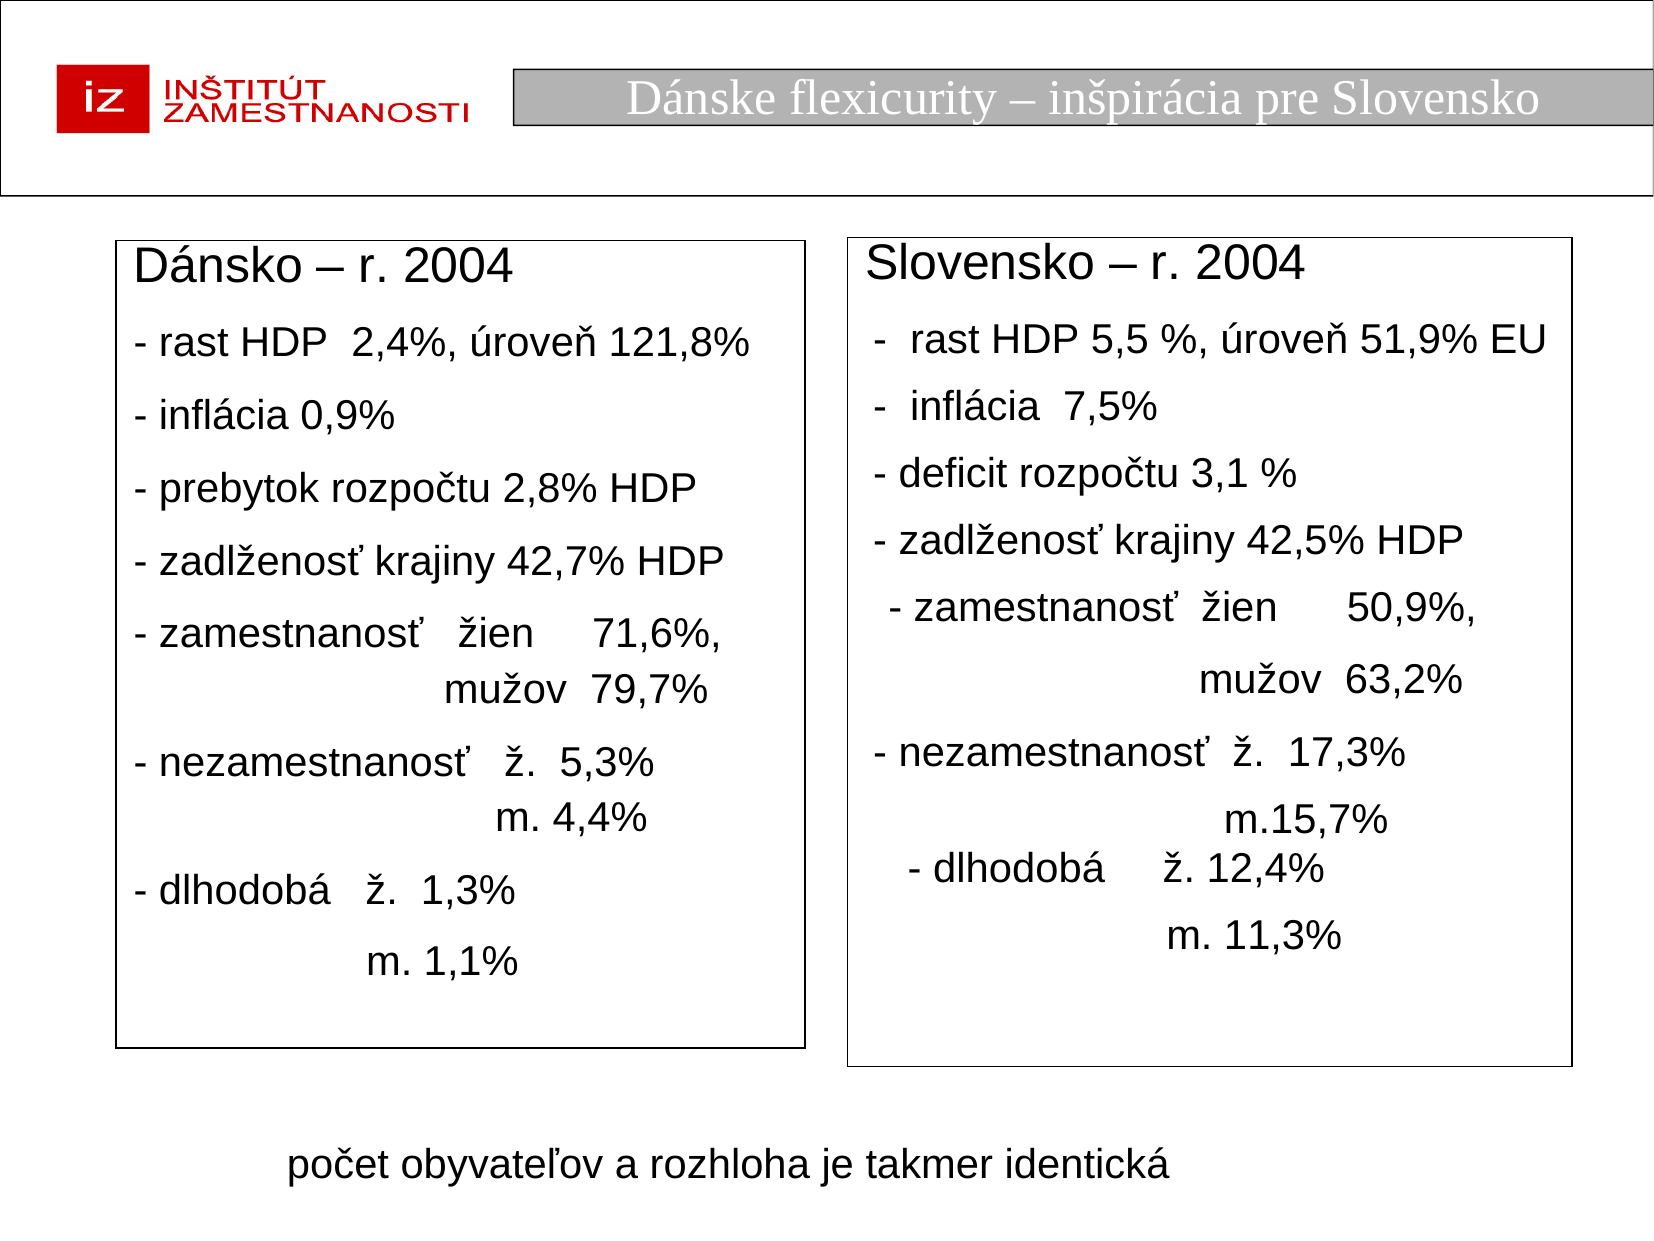

Dánske flexicurity – inšpirácia pre Slovensko
Slovensko – r. 2004
- rast HDP 5,5 %, úroveň 51,9% EU
- inflácia 7,5%
- deficit rozpočtu 3,1 %
- zadlženosť krajiny 42,5% HDP
 - zamestnanosť žien 50,9%,
 mužov 63,2%
- nezamestnanosť ž. 17,3%
 m.15,7%
 - dlhodobá ž. 12,4%
m. 11,3%
# Dánsko – r. 2004
- rast HDP 2,4%, úroveň 121,8%
- inflácia 0,9%
- prebytok rozpočtu 2,8% HDP
- zadlženosť krajiny 42,7% HDP
- zamestnanosť žien 71,6%,
 mužov 79,7%
- nezamestnanosť ž. 5,3%
				 m. 4,4%
- dlhodobá ž. 1,3%
 m. 1,1%
počet obyvateľov a rozhloha je takmer identická